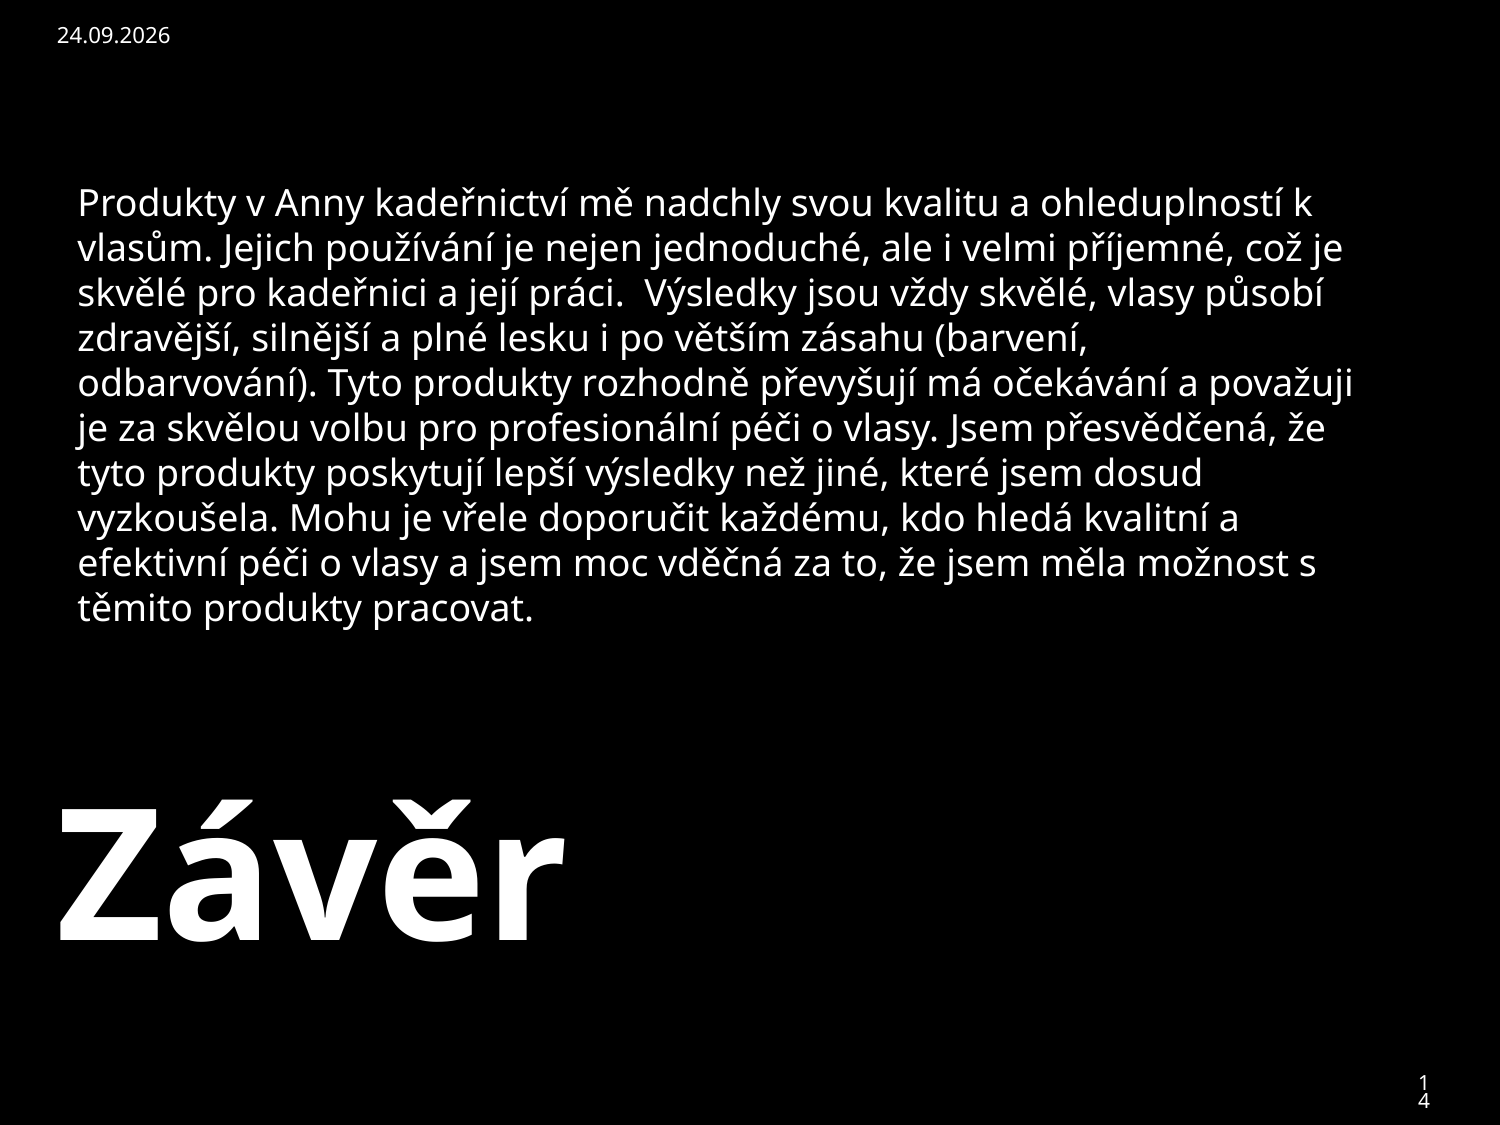

Produkty v Anny kadeřnictví mě nadchly svou kvalitu a ohleduplností k vlasům. Jejich používání je nejen jednoduché, ale i velmi příjemné, což je skvělé pro kadeřnici a její práci.  Výsledky jsou vždy skvělé, vlasy působí zdravější, silnější a plné lesku i po větším zásahu (barvení, odbarvování). Tyto produkty rozhodně převyšují má očekávání a považuji je za skvělou volbu pro profesionální péči o vlasy. Jsem přesvědčená, že tyto produkty poskytují lepší výsledky než jiné, které jsem dosud vyzkoušela. Mohu je vřele doporučit každému, kdo hledá kvalitní a efektivní péči o vlasy a jsem moc vděčná za to, že jsem měla možnost s těmito produkty pracovat.
# Závěr